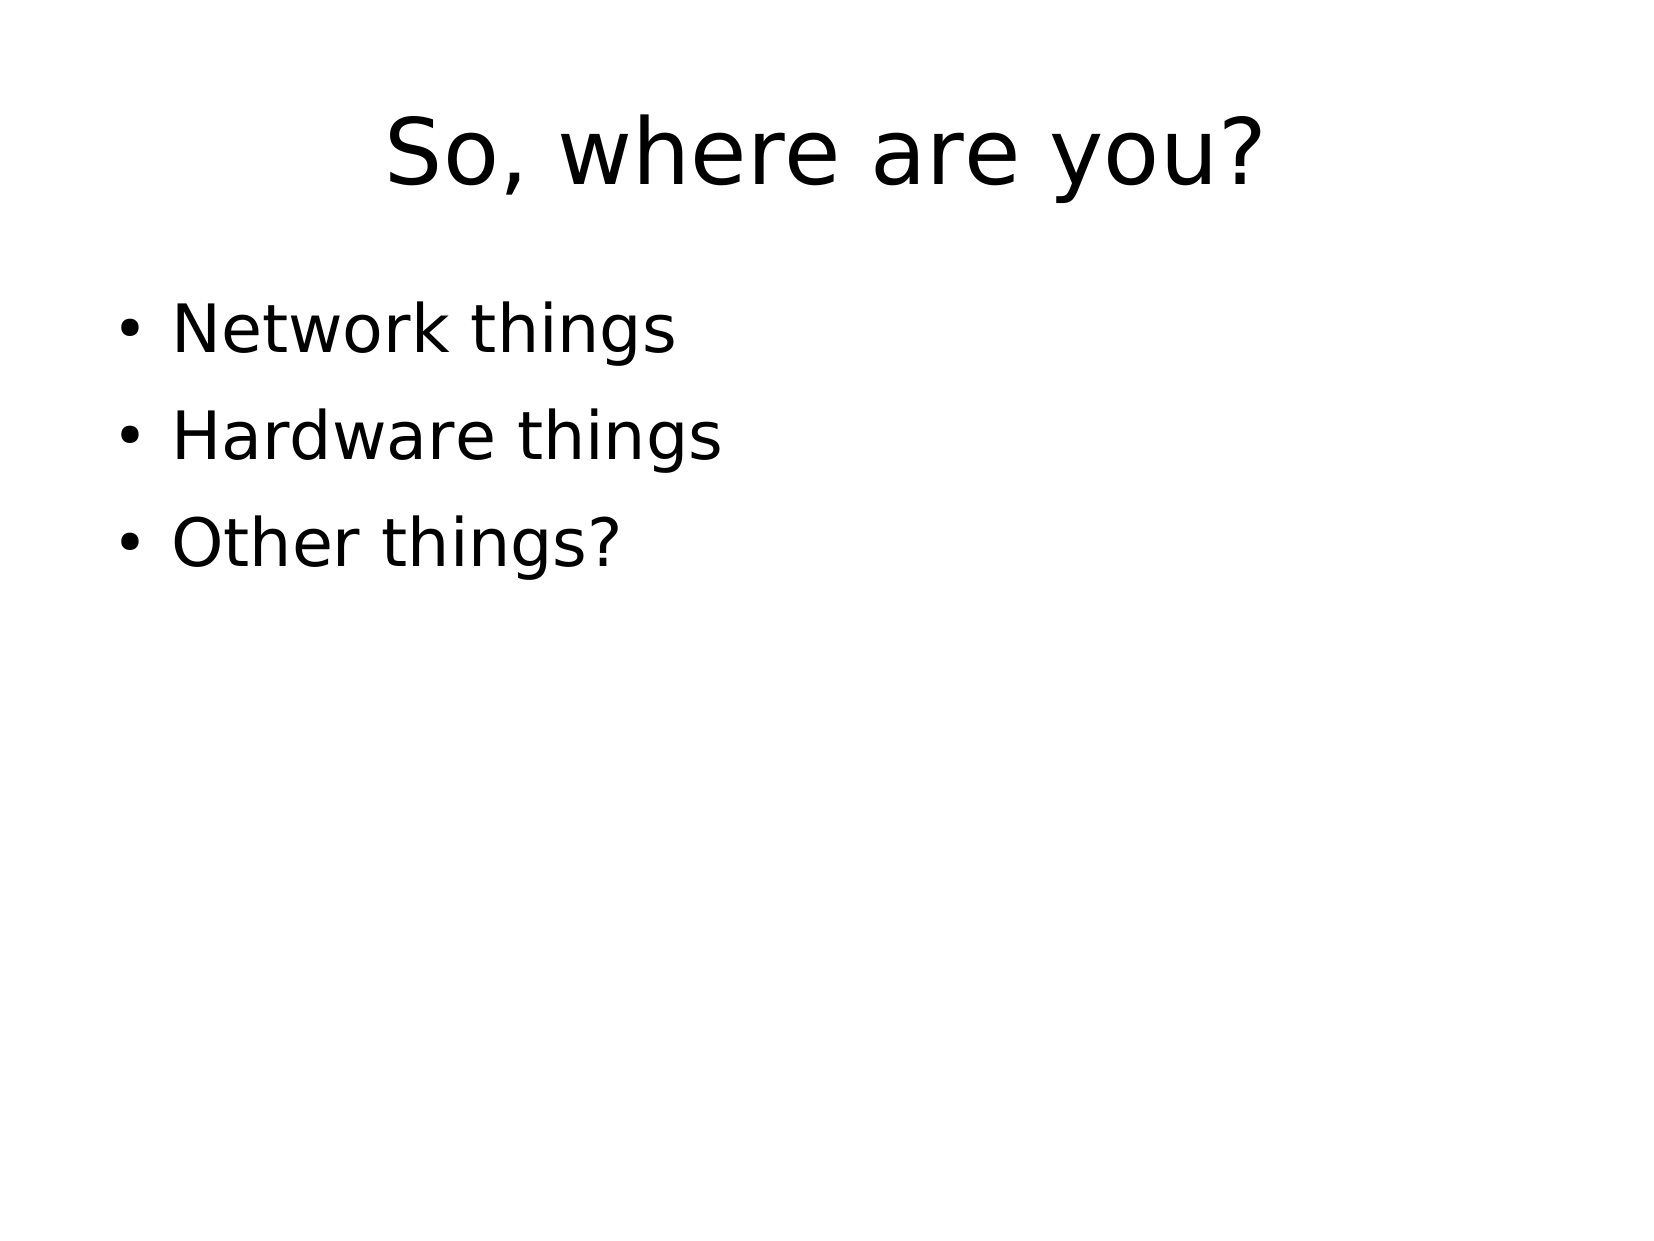

# So, where are you?
Network things
Hardware things
Other things?